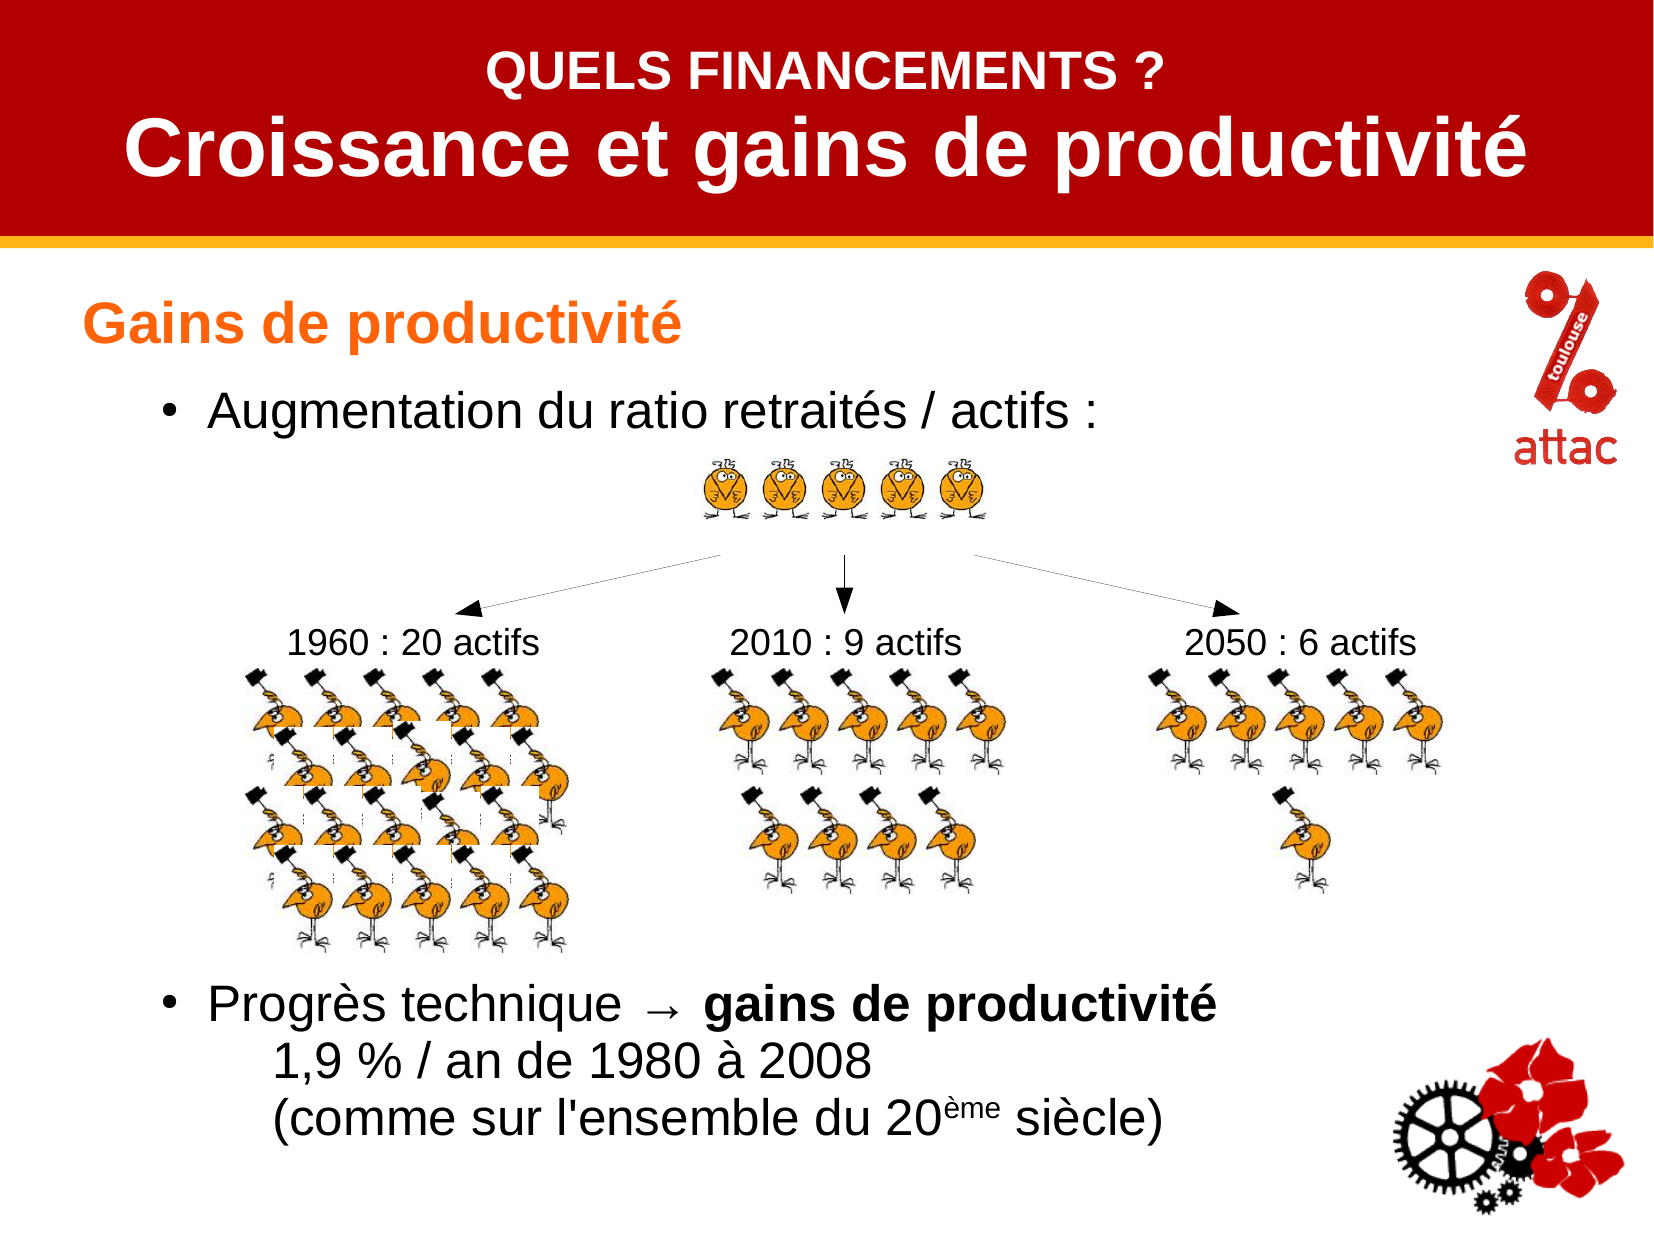

QUELS FINANCEMENTS ?
Croissance et gains de productivité
# Gains de productivité
Augmentation du ratio retraités / actifs :
Progrès technique → gains de productivité
	1,9 % / an de 1980 à 2008
	(comme sur l'ensemble du 20ème siècle)
1960 : 20 actifs
2010 : 9 actifs
2050 : 6 actifs